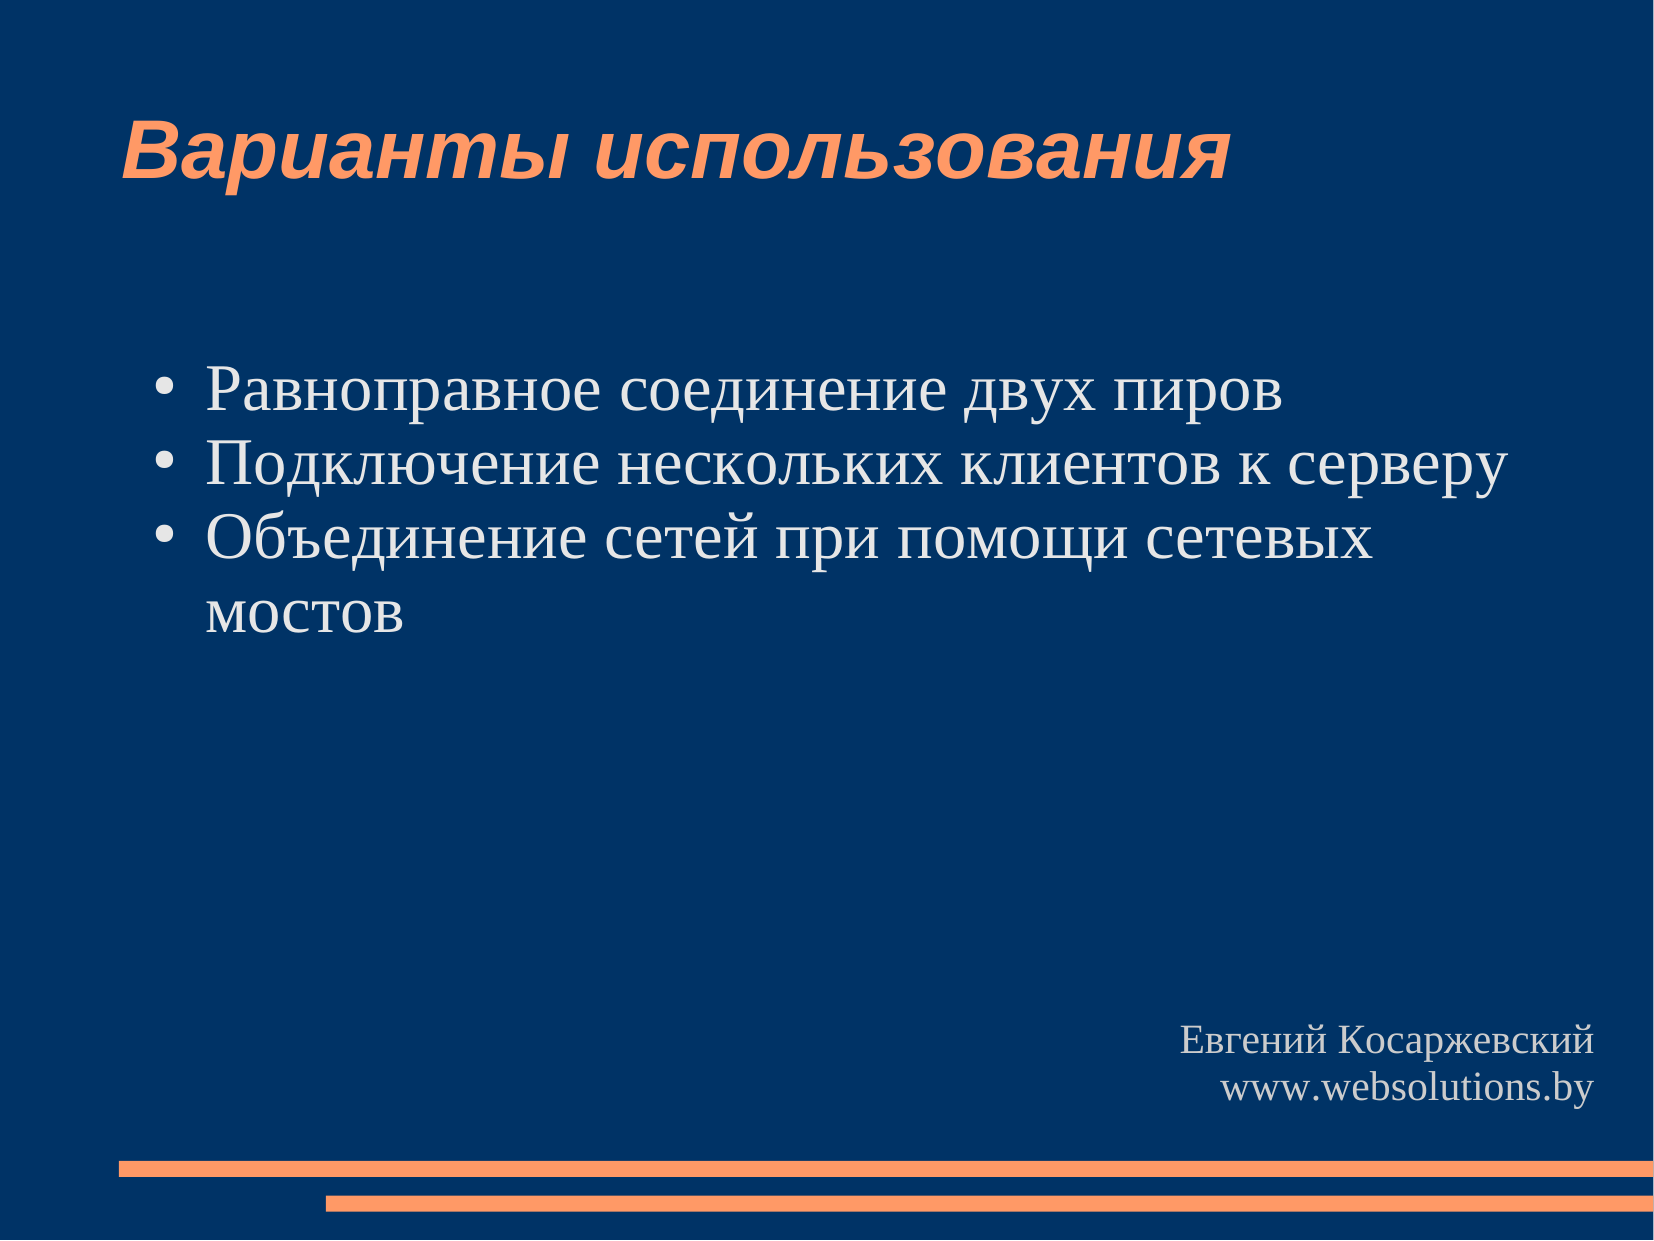

# Варианты использования
Равноправное соединение двух пиров
Подключение нескольких клиентов к серверу
Объединение сетей при помощи сетевых мостов
Евгений Косаржевский
www.websolutions.by